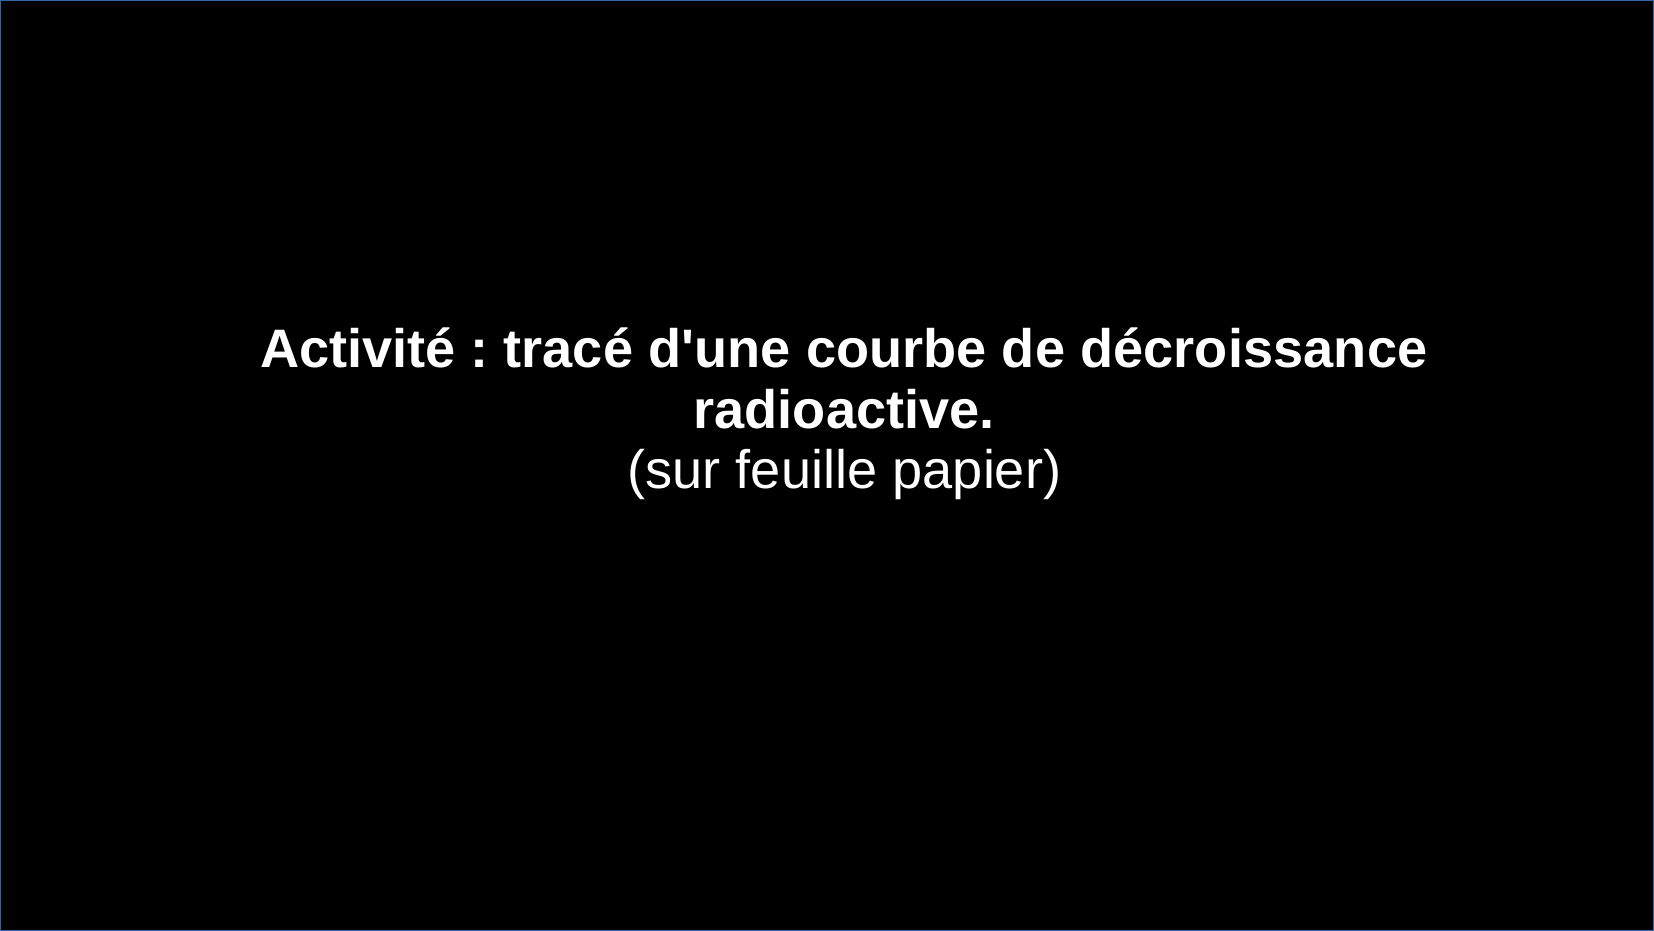

# Activité : tracé d'une courbe de décroissance radioactive. (sur feuille papier)